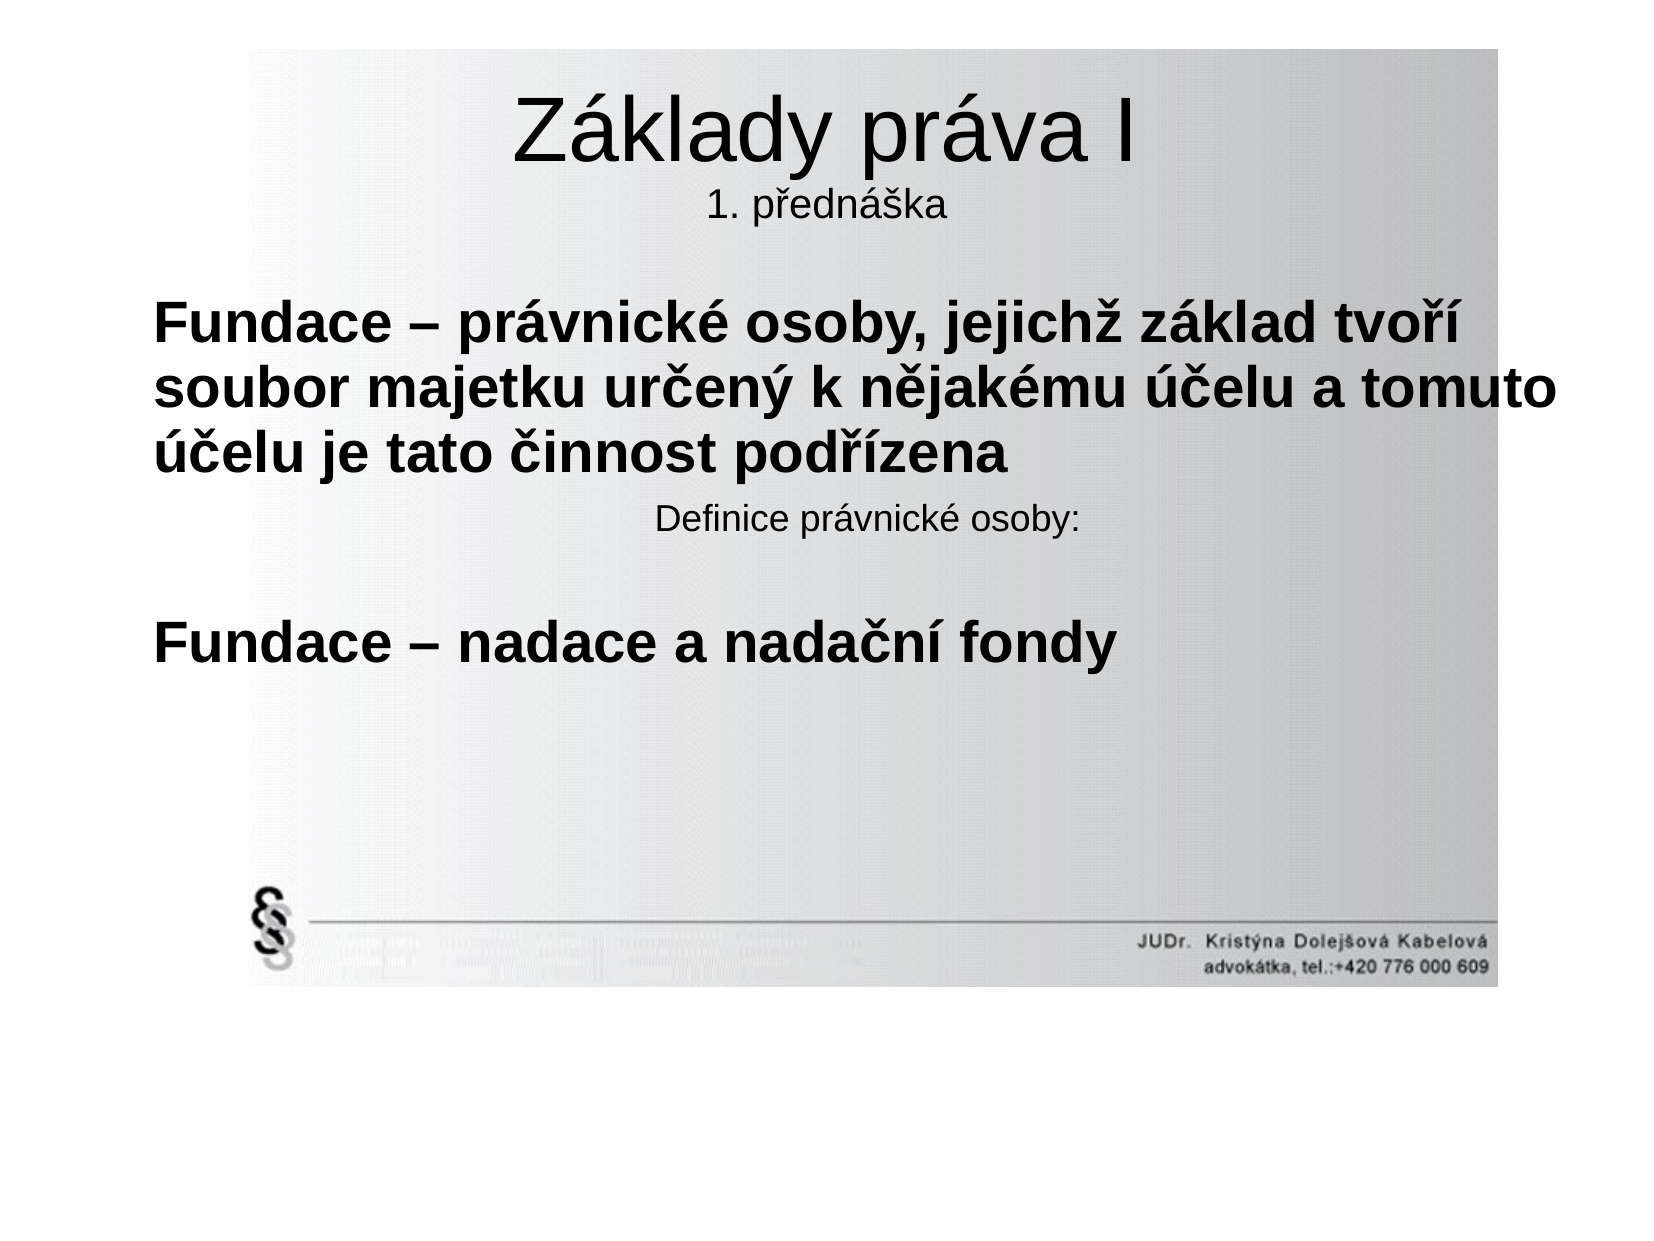

# Základy práva I 1. přednáška
Fundace – právnické osoby, jejichž základ tvoří soubor majetku určený k nějakému účelu a tomuto účelu je tato činnost podřízena
Fundace – nadace a nadační fondy